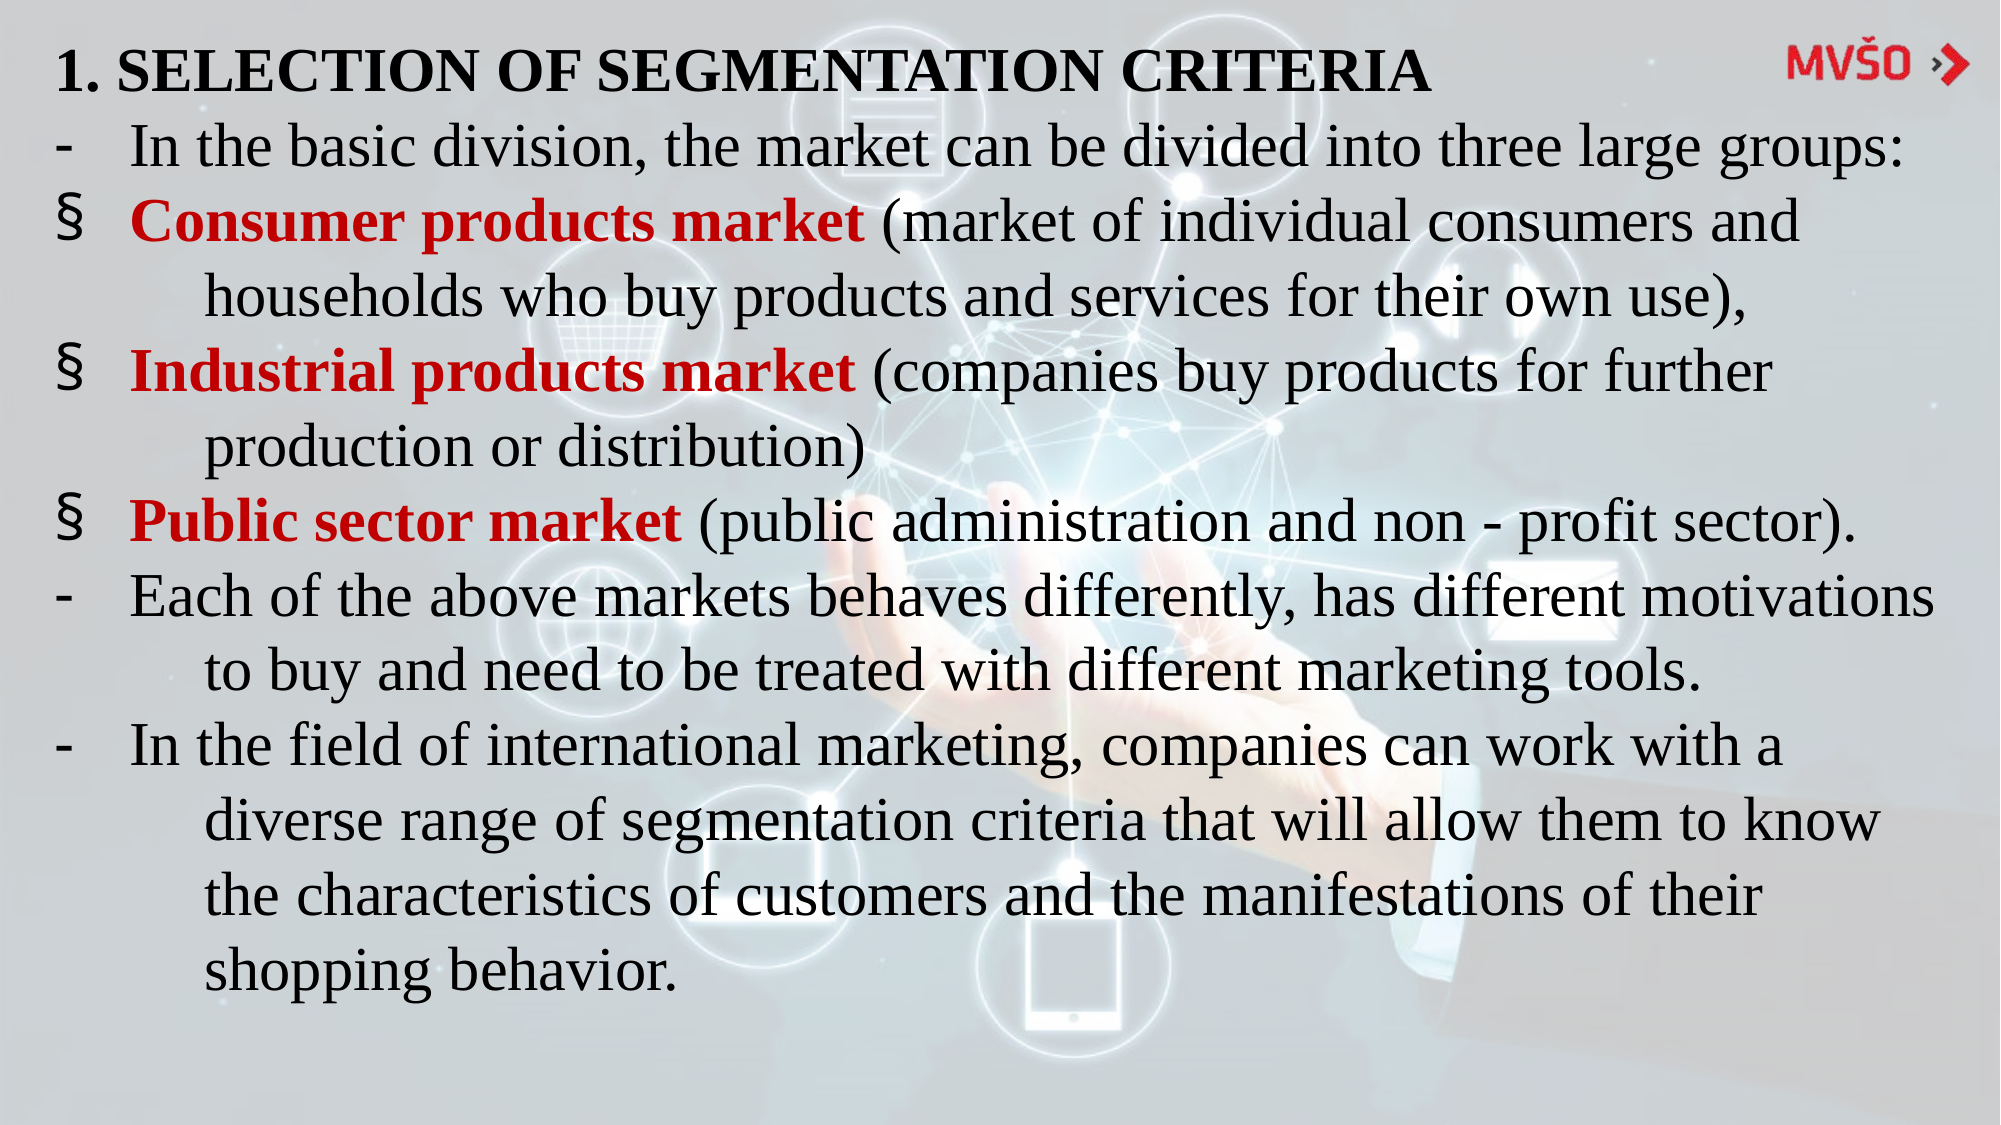

1. SELECTION OF SEGMENTATION CRITERIA
In the basic division, the market can be divided into three large groups:
Consumer products market (market of individual consumers and households who buy products and services for their own use),
Industrial products market (companies buy products for further production or distribution)
Public sector market (public administration and non - profit sector).
Each of the above markets behaves differently, has different motivations to buy and need to be treated with different marketing tools.
In the field of international marketing, companies can work with a diverse range of segmentation criteria that will allow them to know the characteristics of customers and the manifestations of their shopping behavior.